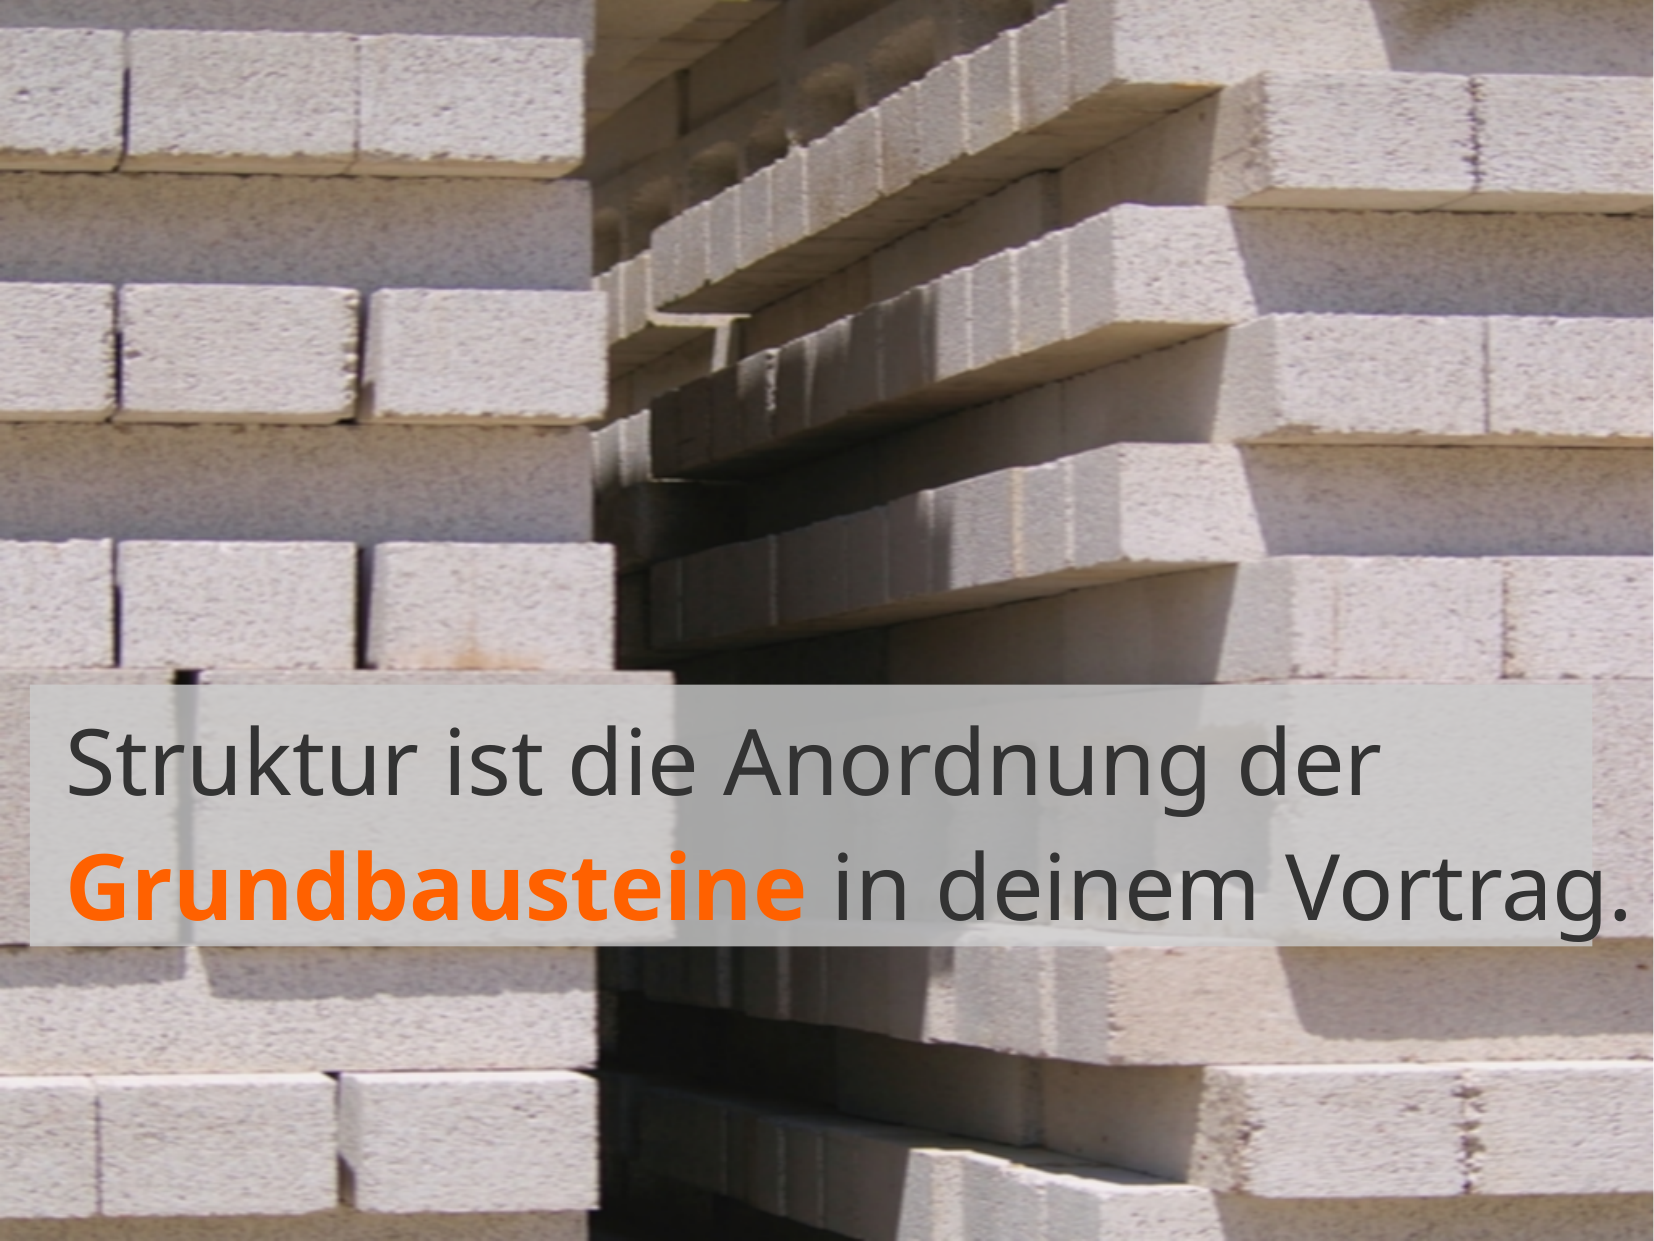

Struktur ist die Anordnung der
Grundbausteine in deinem Vortrag.